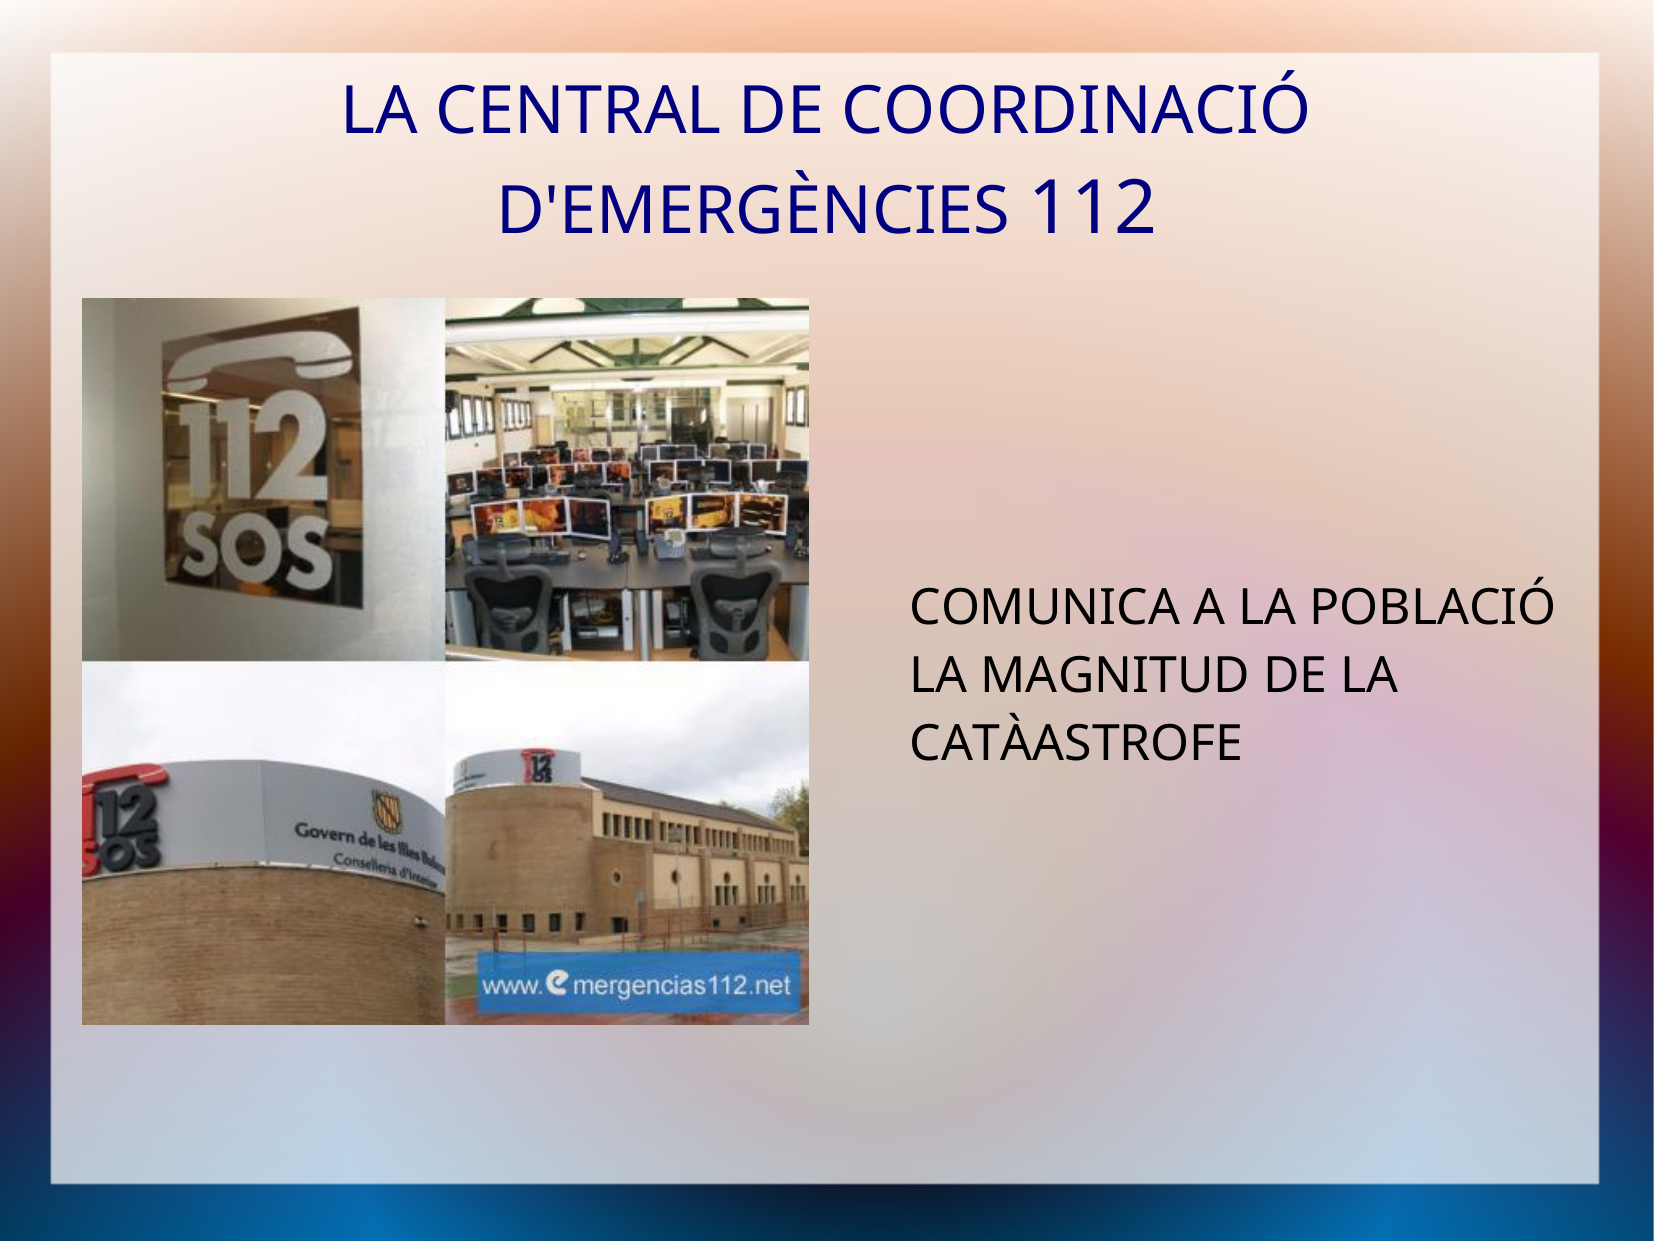

# LA CENTRAL DE COORDINACIÓ D'EMERGÈNCIES 112
COMUNICA A LA POBLACIÓ LA MAGNITUD DE LA CATÀASTROFE